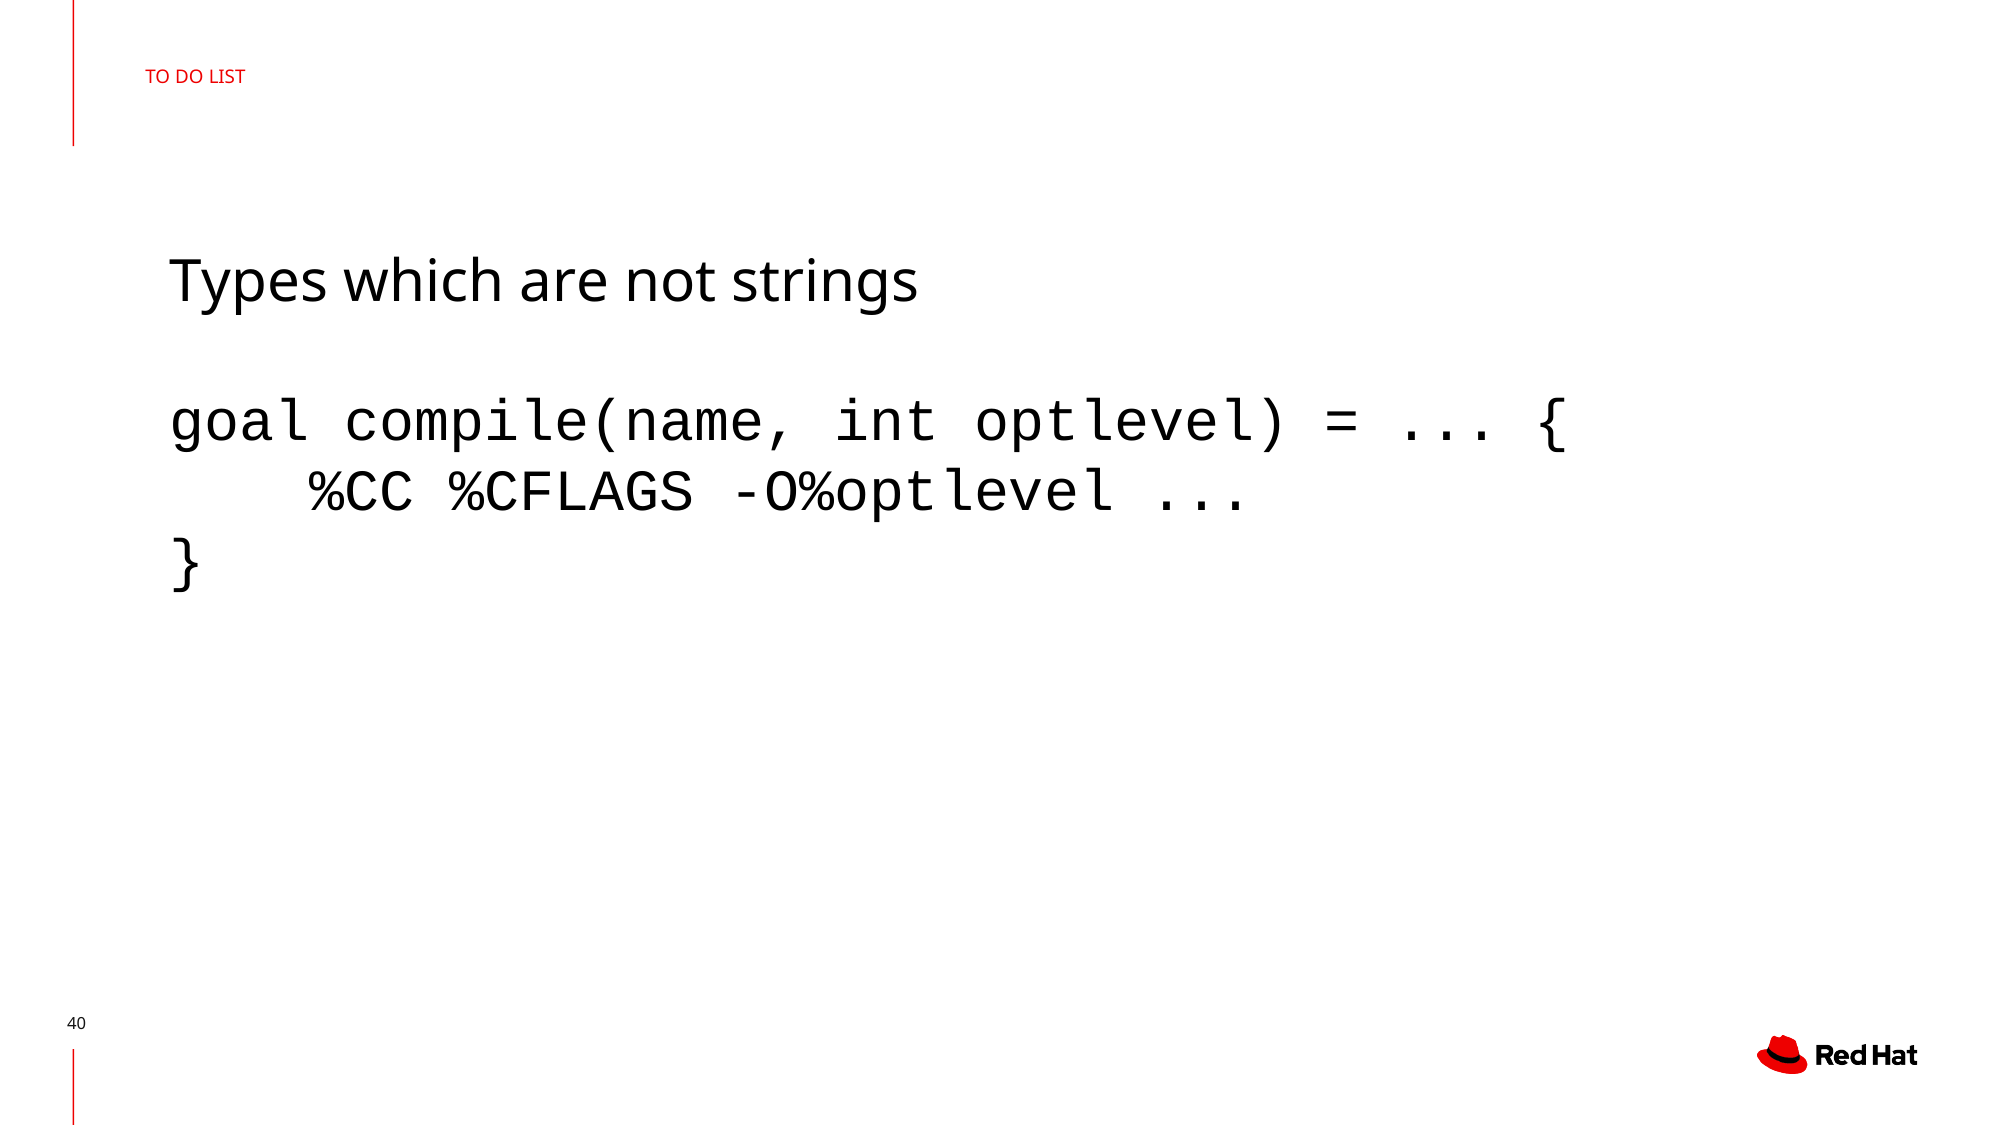

TO DO LIST
Types which are not strings
goal compile(name, int optlevel) = ... {
 %CC %CFLAGS -O%optlevel ...
}
40